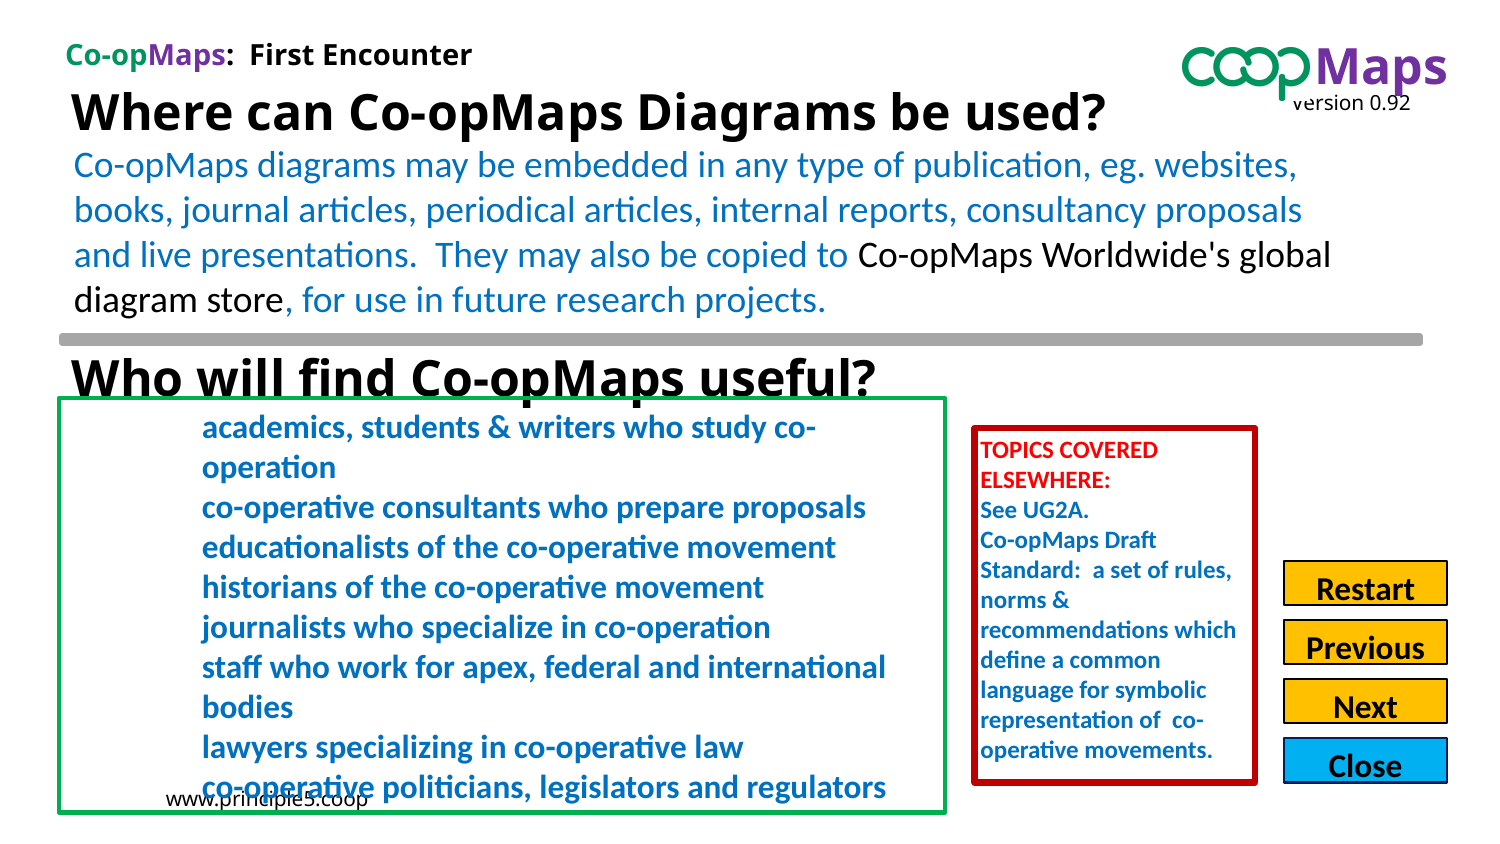

Maps
Version 0.92
Co-opMaps: First Encounter
Where can Co-opMaps Diagrams be used?
Co-opMaps diagrams may be embedded in any type of publication, eg. websites, books, journal articles, periodical articles, internal reports, consultancy proposals and live presentations. They may also be copied to Co-opMaps Worldwide's global diagram store, for use in future research projects.
Who will find Co-opMaps useful?
academics, students & writers who study co-operation
co-operative consultants who prepare proposals
educationalists of the co-operative movement
historians of the co-operative movement
journalists who specialize in co-operation
staff who work for apex, federal and international bodies
lawyers specializing in co-operative law
co-operative politicians, legislators and regulators
TOPICS COVERED
ELSEWHERE:
See UG2A.
Co-opMaps Draft Standard: a set of rules, norms & recommendations which define a common language for symbolic representation of co-operative movements.
Restart
Previous
Next
Close
 www.principle5.coop